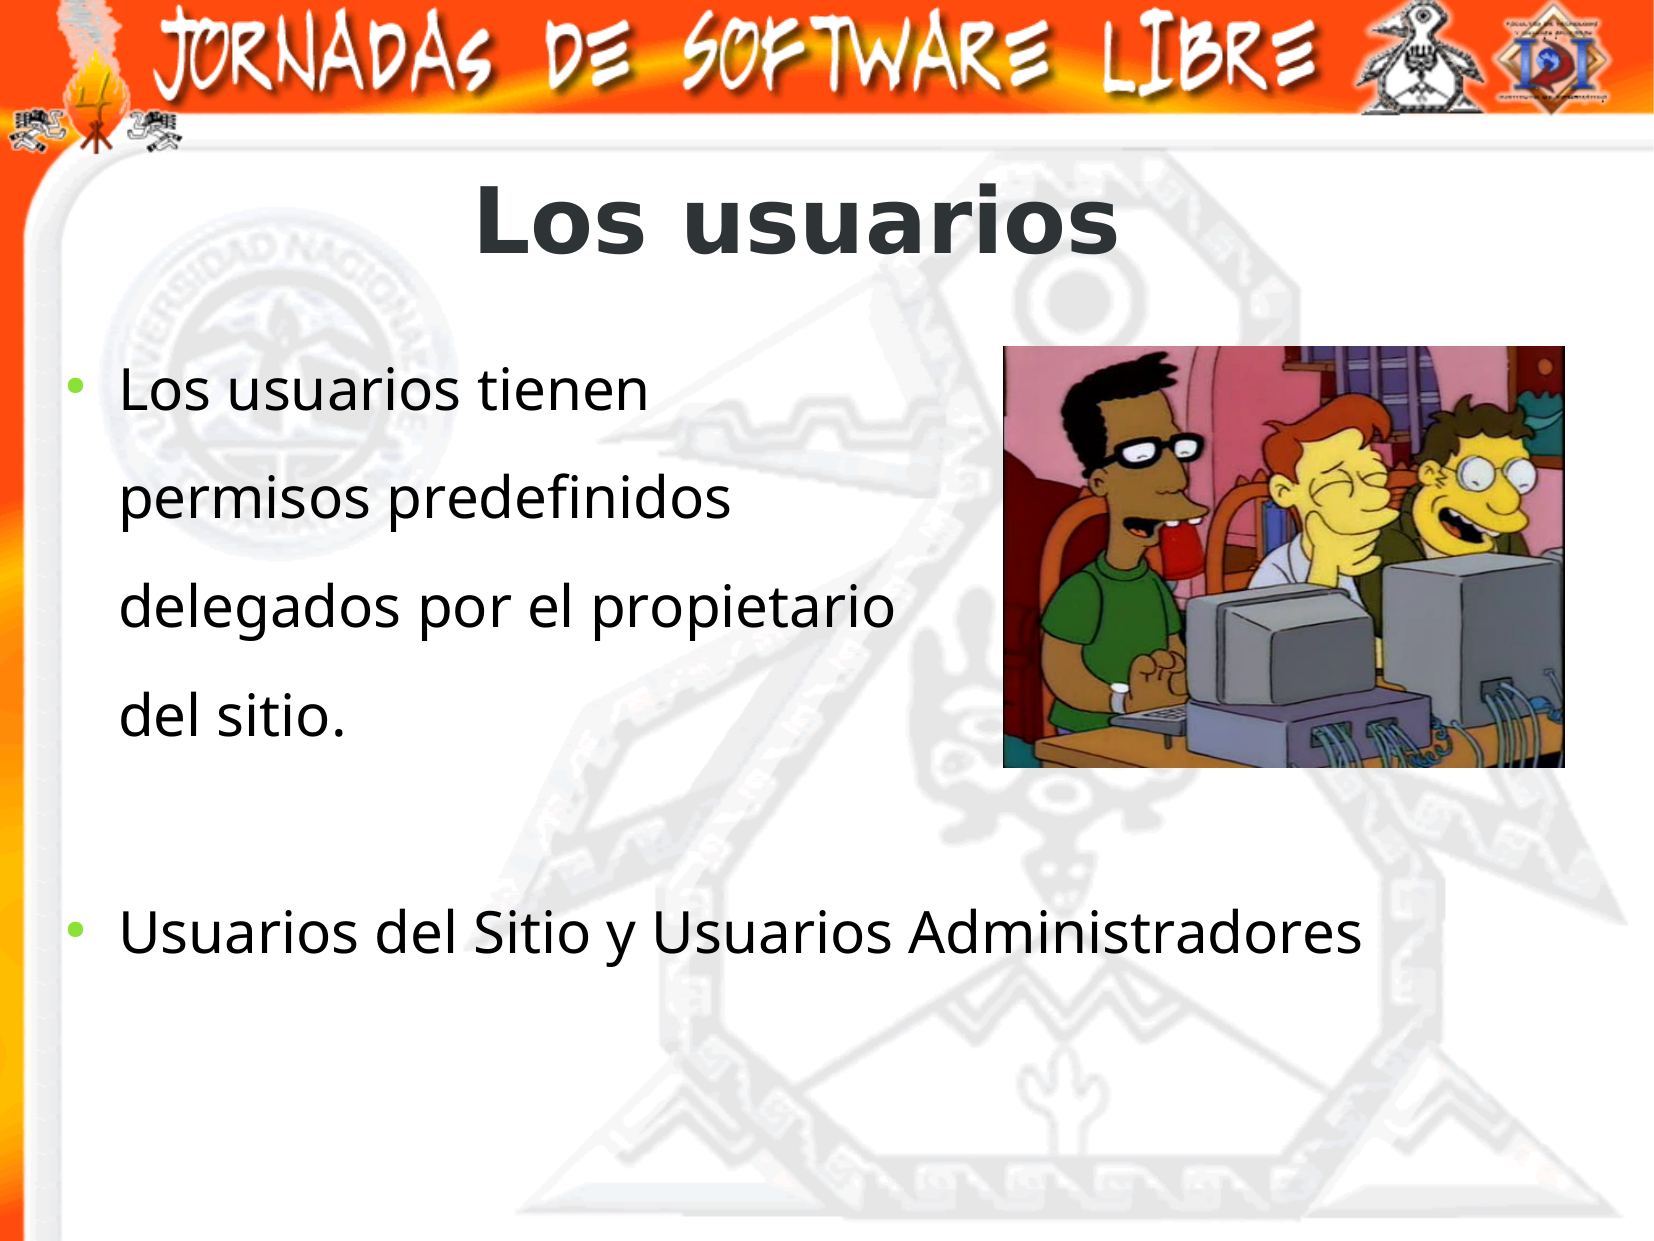

# Los usuarios
Los usuarios tienen
permisos predefinidos
delegados por el propietario
del sitio.
Usuarios del Sitio y Usuarios Administradores